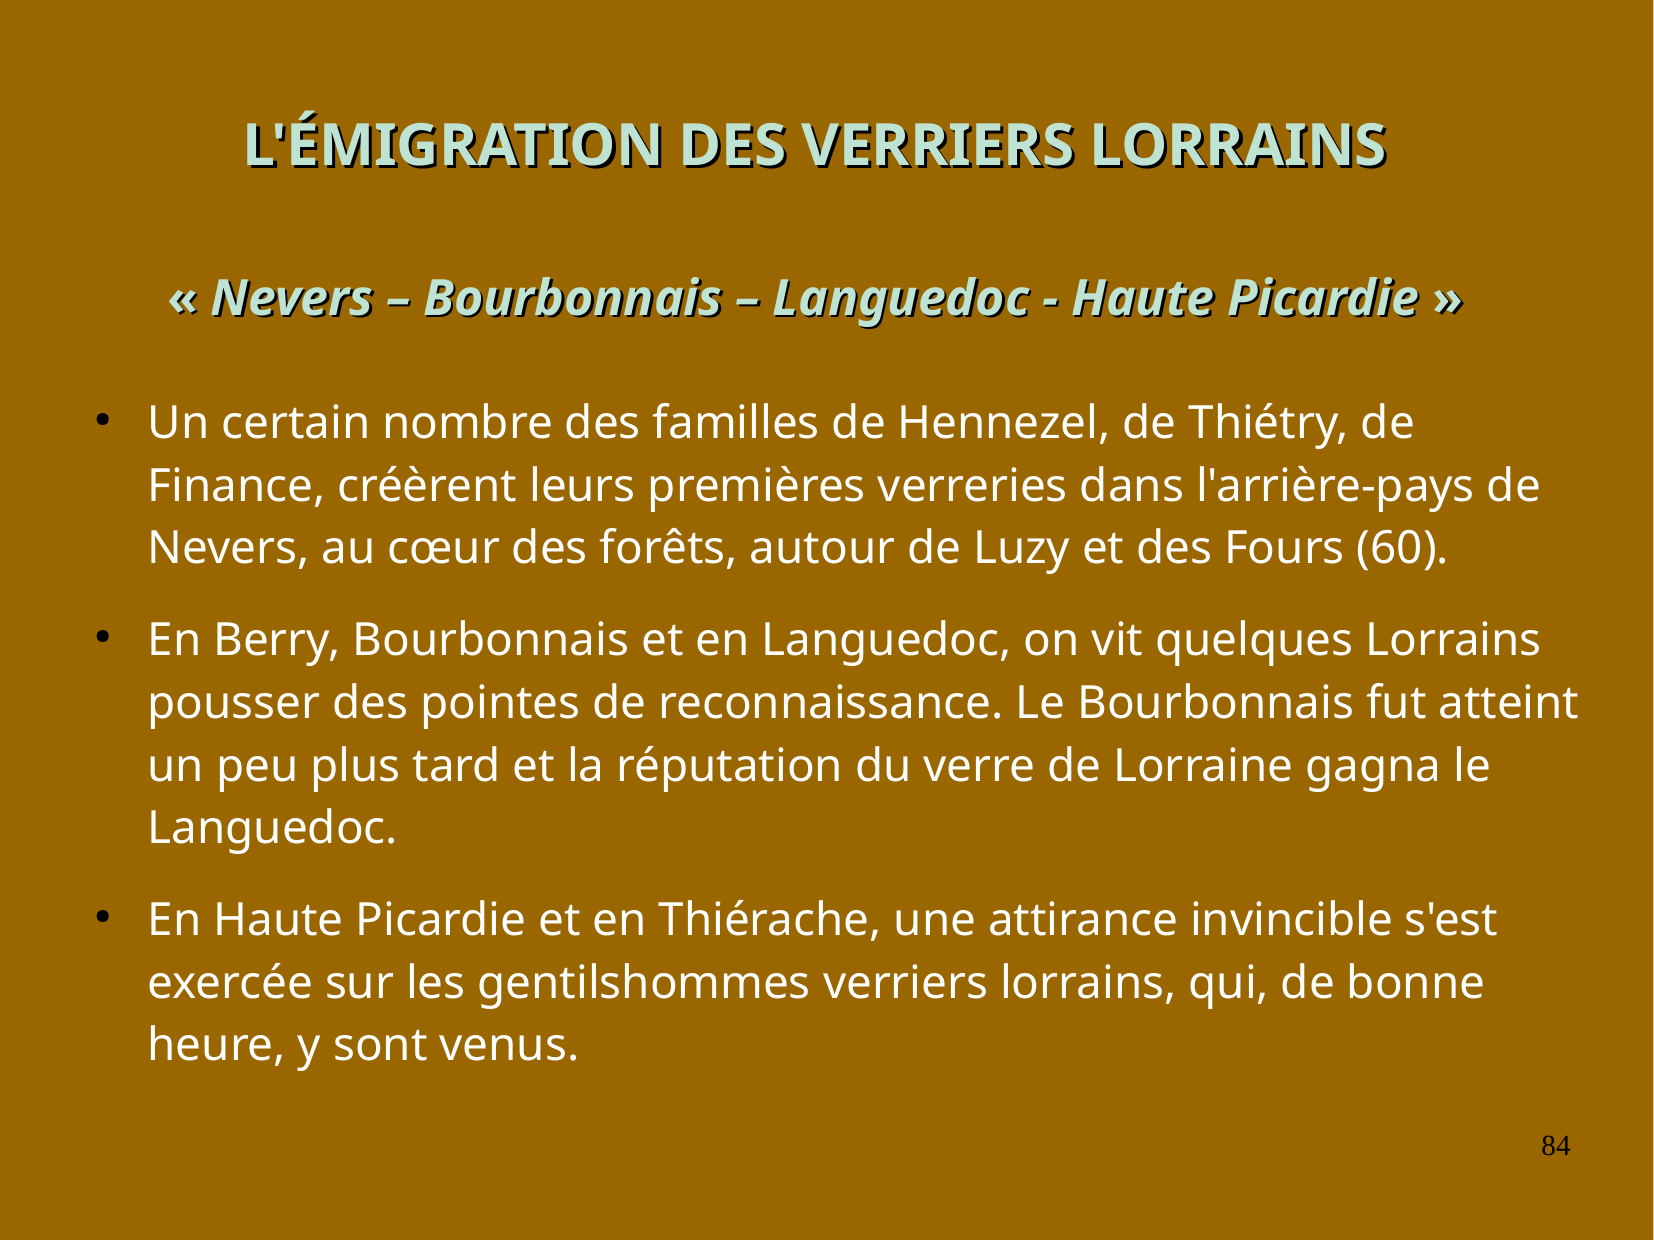

# L'ÉMIGRATION DES VERRIERS LORRAINS « Nevers – Bourbonnais – Languedoc - Haute Picardie »
Un certain nombre des familles de Hennezel, de Thiétry, de Finance, créèrent leurs premières verreries dans l'arrière-pays de Nevers, au cœur des forêts, autour de Luzy et des Fours (60).
En Berry, Bourbonnais et en Languedoc, on vit quelques Lorrains pousser des pointes de reconnaissance. Le Bourbonnais fut atteint un peu plus tard et la réputation du verre de Lorraine gagna le Languedoc.
En Haute Picardie et en Thiérache, une attirance invincible s'est exercée sur les gentilshommes verriers lorrains, qui, de bonne heure, y sont venus.
84